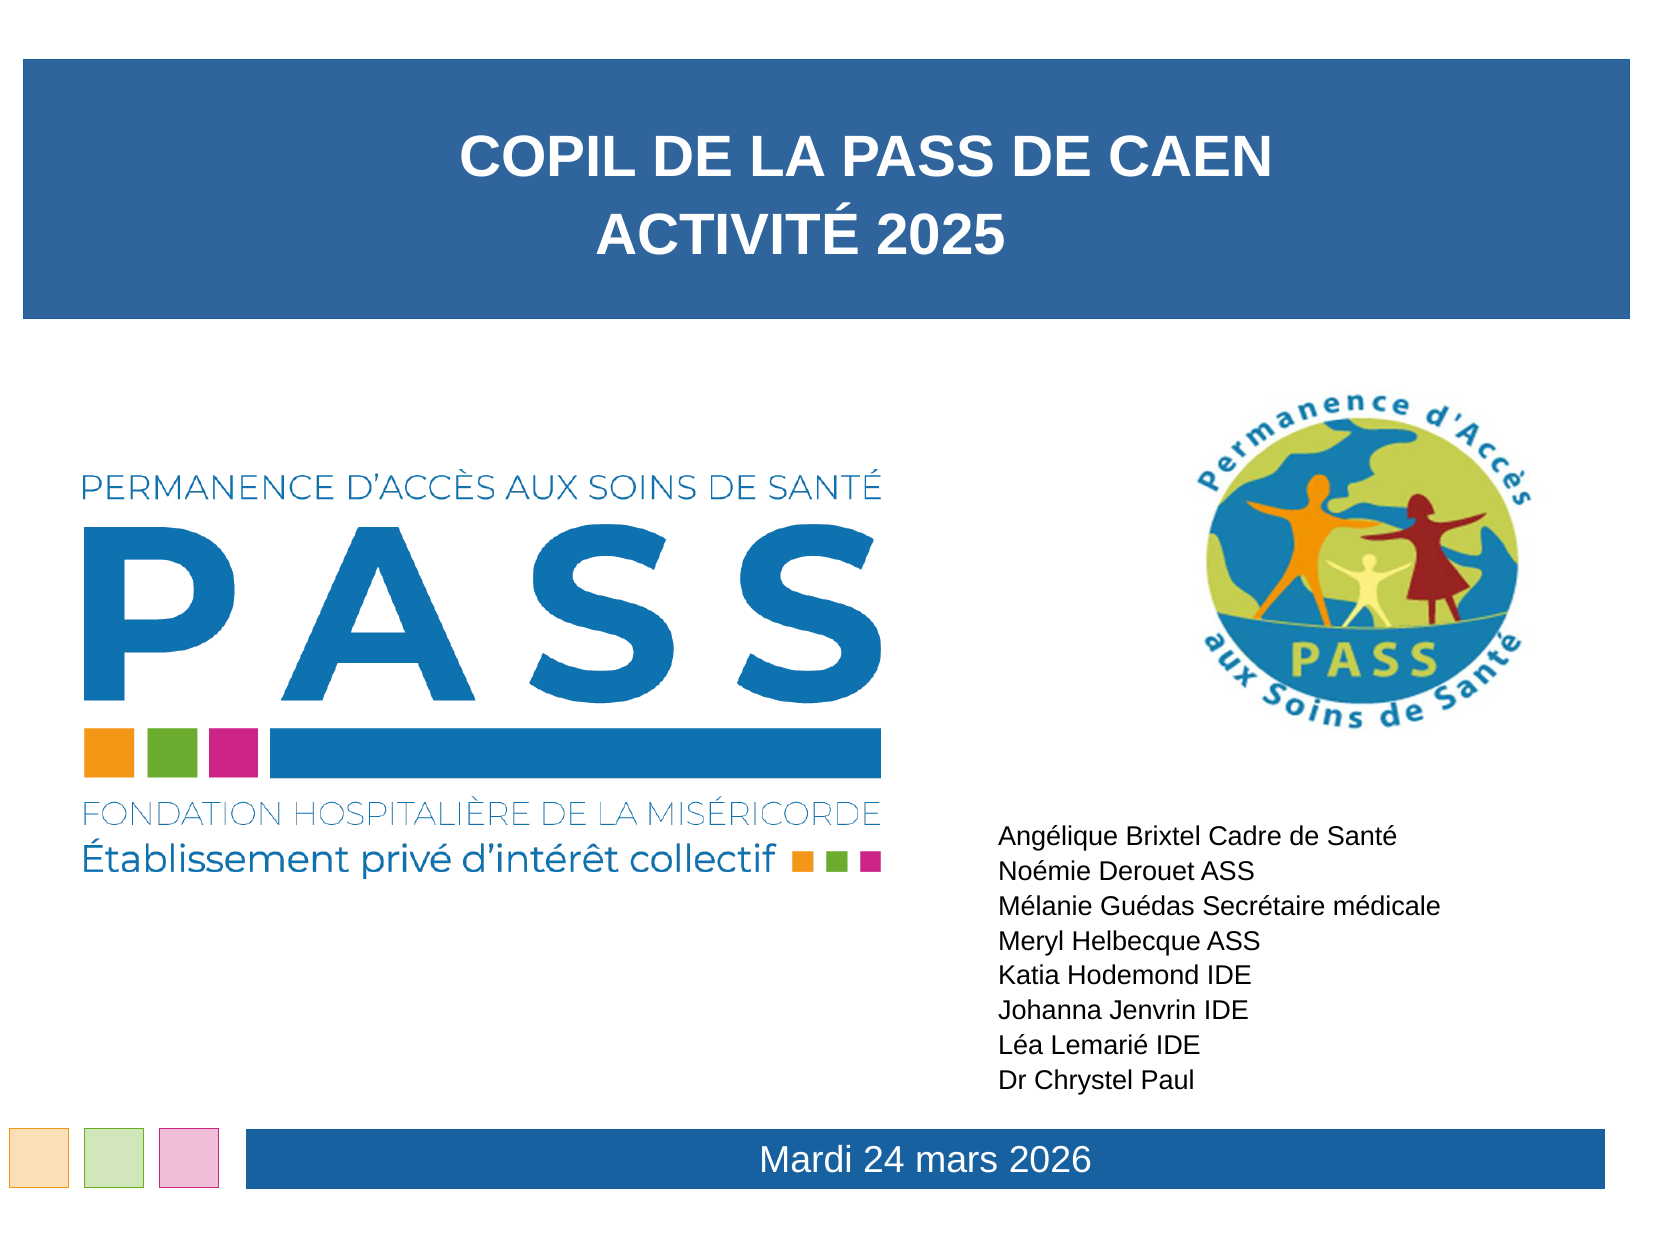

# COPIL DE LA PASS DE CAEN ACTIVITÉ 2025
Angélique Brixtel Cadre de Santé
Noémie Derouet ASS
Mélanie Guédas Secrétaire médicale
Meryl Helbecque ASS
Katia Hodemond IDE
Johanna Jenvrin IDE
Léa Lemarié IDE
Dr Chrystel Paul
Mardi 24 mars 2026